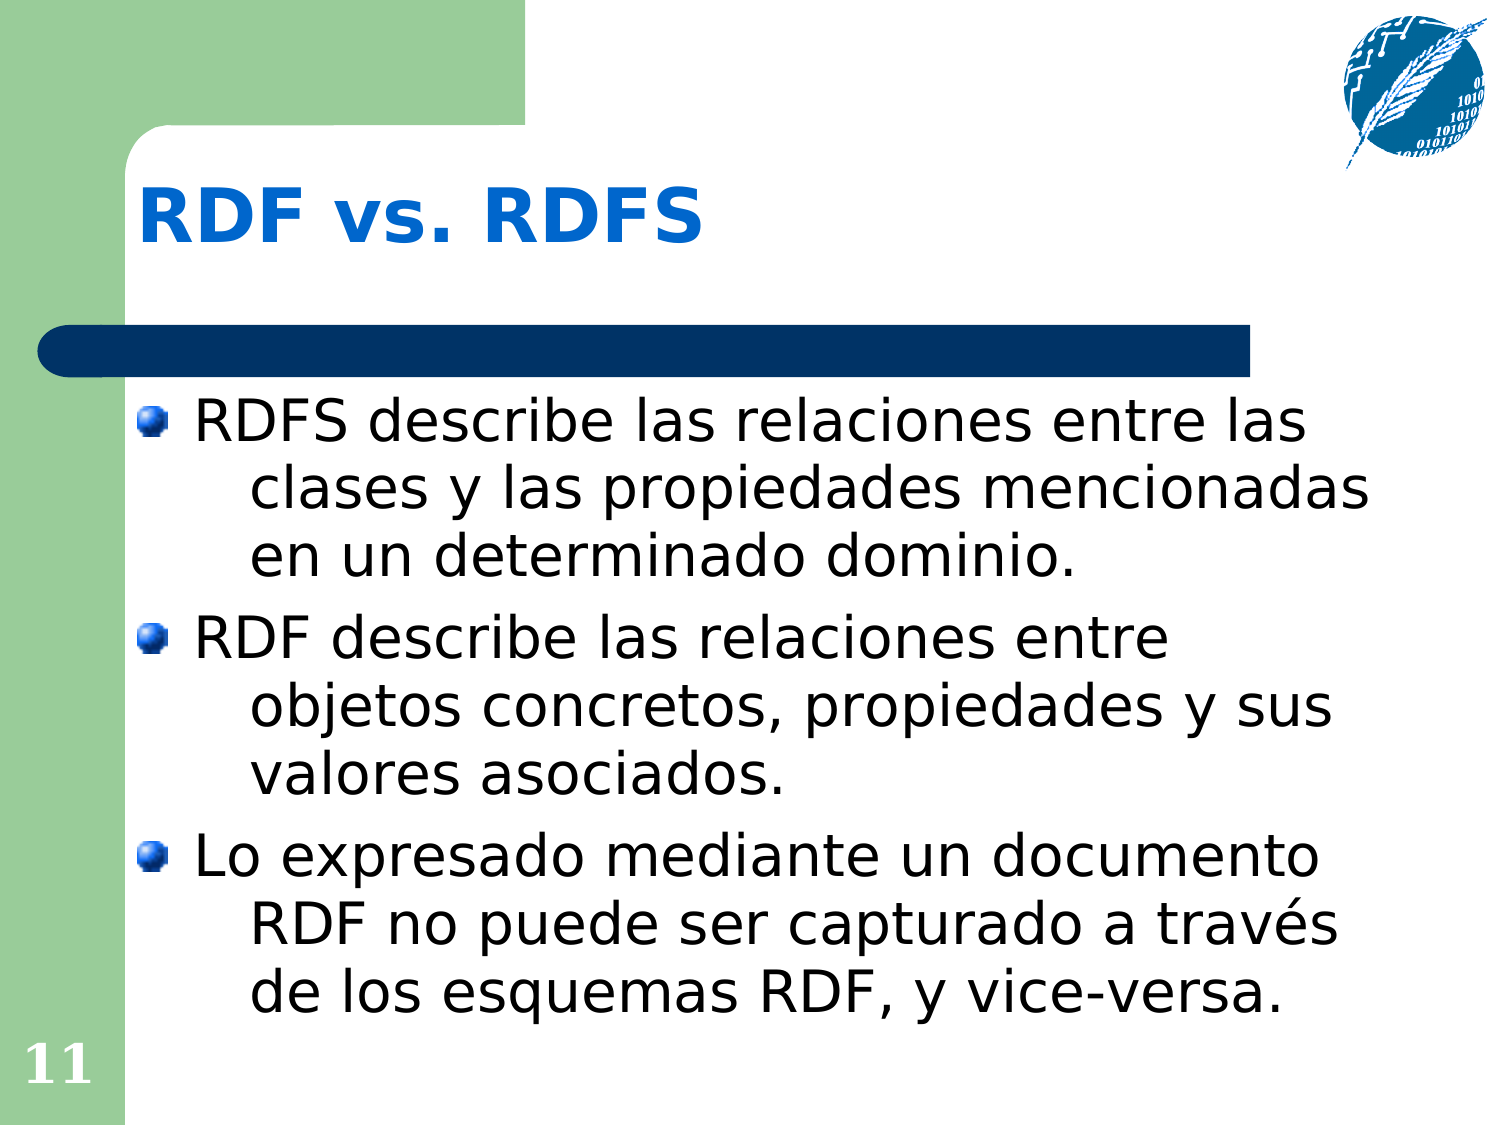

# RDF vs. RDFS
RDFS describe las relaciones entre las clases y las propiedades mencionadas en un determinado dominio.
RDF describe las relaciones entre objetos concretos, propiedades y sus valores asociados.
Lo expresado mediante un documento RDF no puede ser capturado a través de los esquemas RDF, y vice-versa.
11